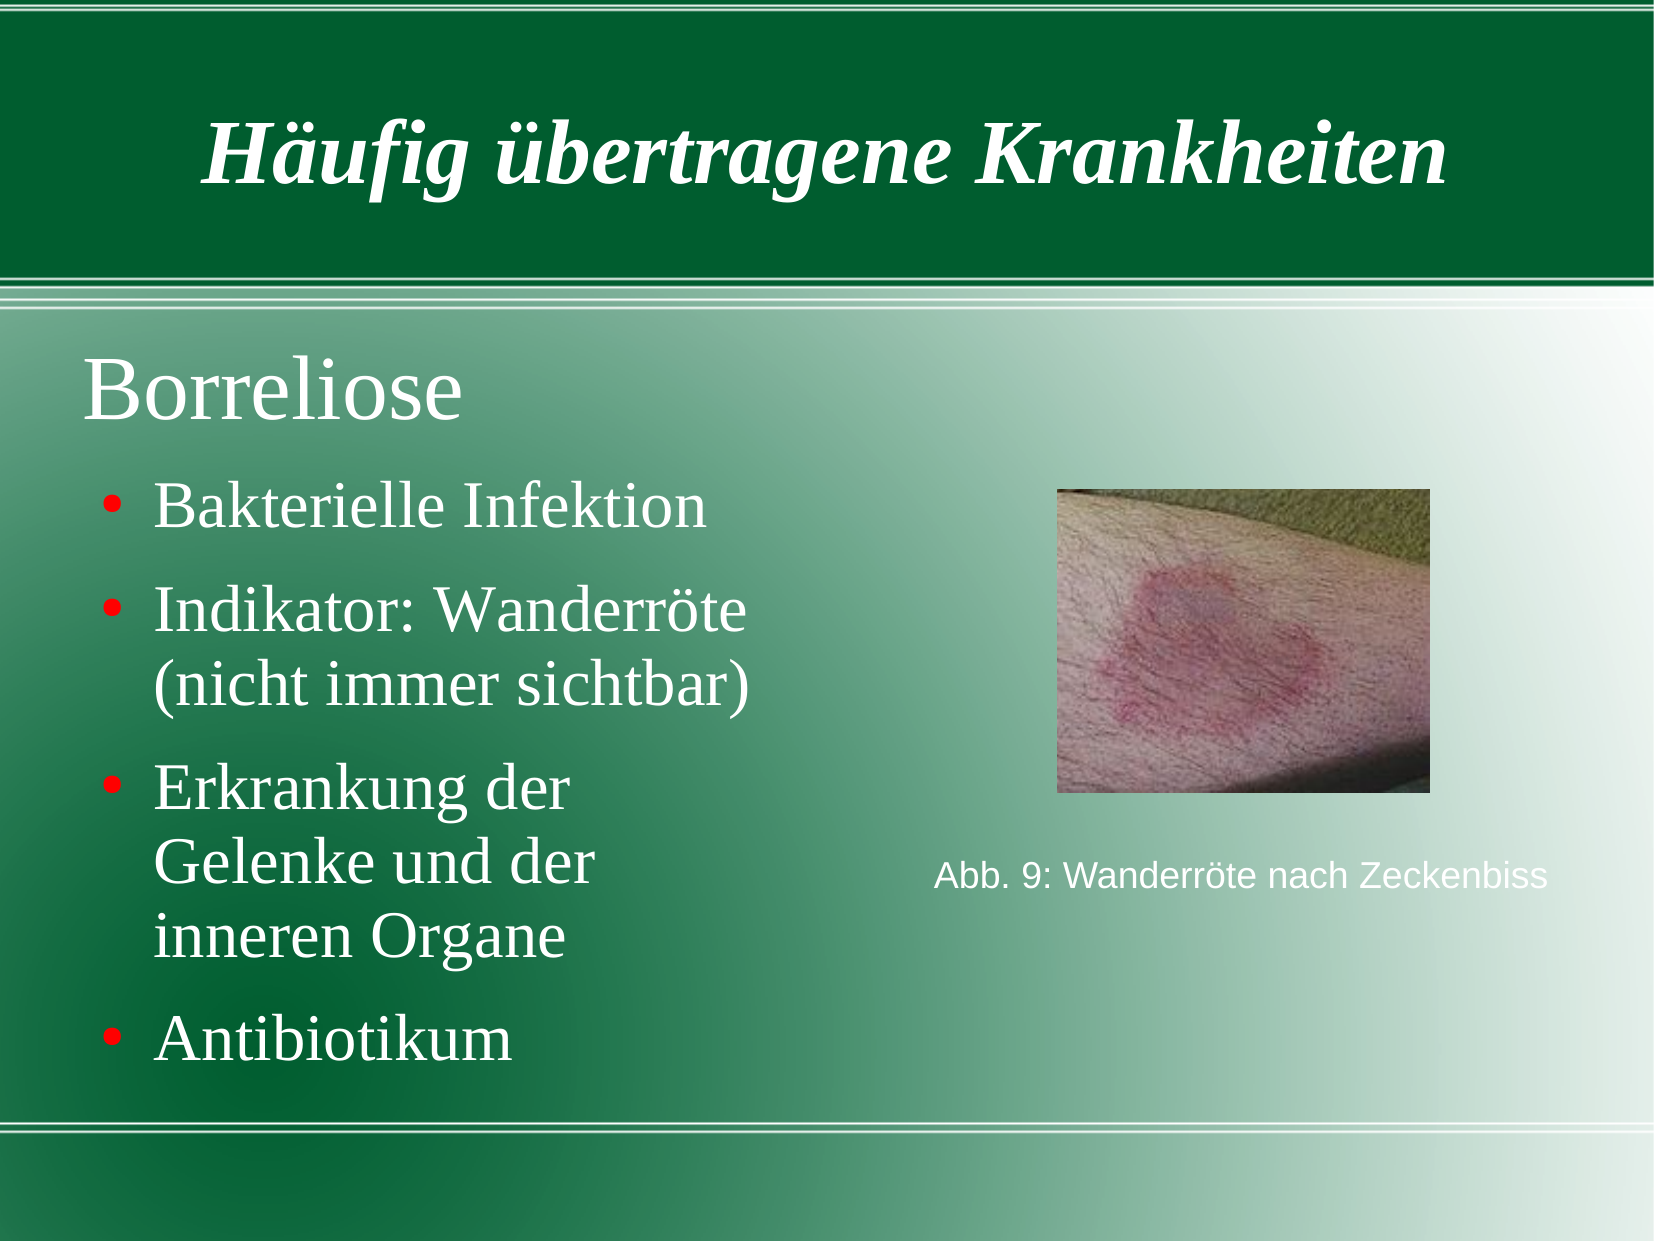

# Häufig übertragene Krankheiten
Borreliose
Bakterielle Infektion
Indikator: Wanderröte
(nicht immer sichtbar)
Erkrankung der Gelenke und der inneren Organe
Antibiotikum
Abb. 9: Wanderröte nach Zeckenbiss